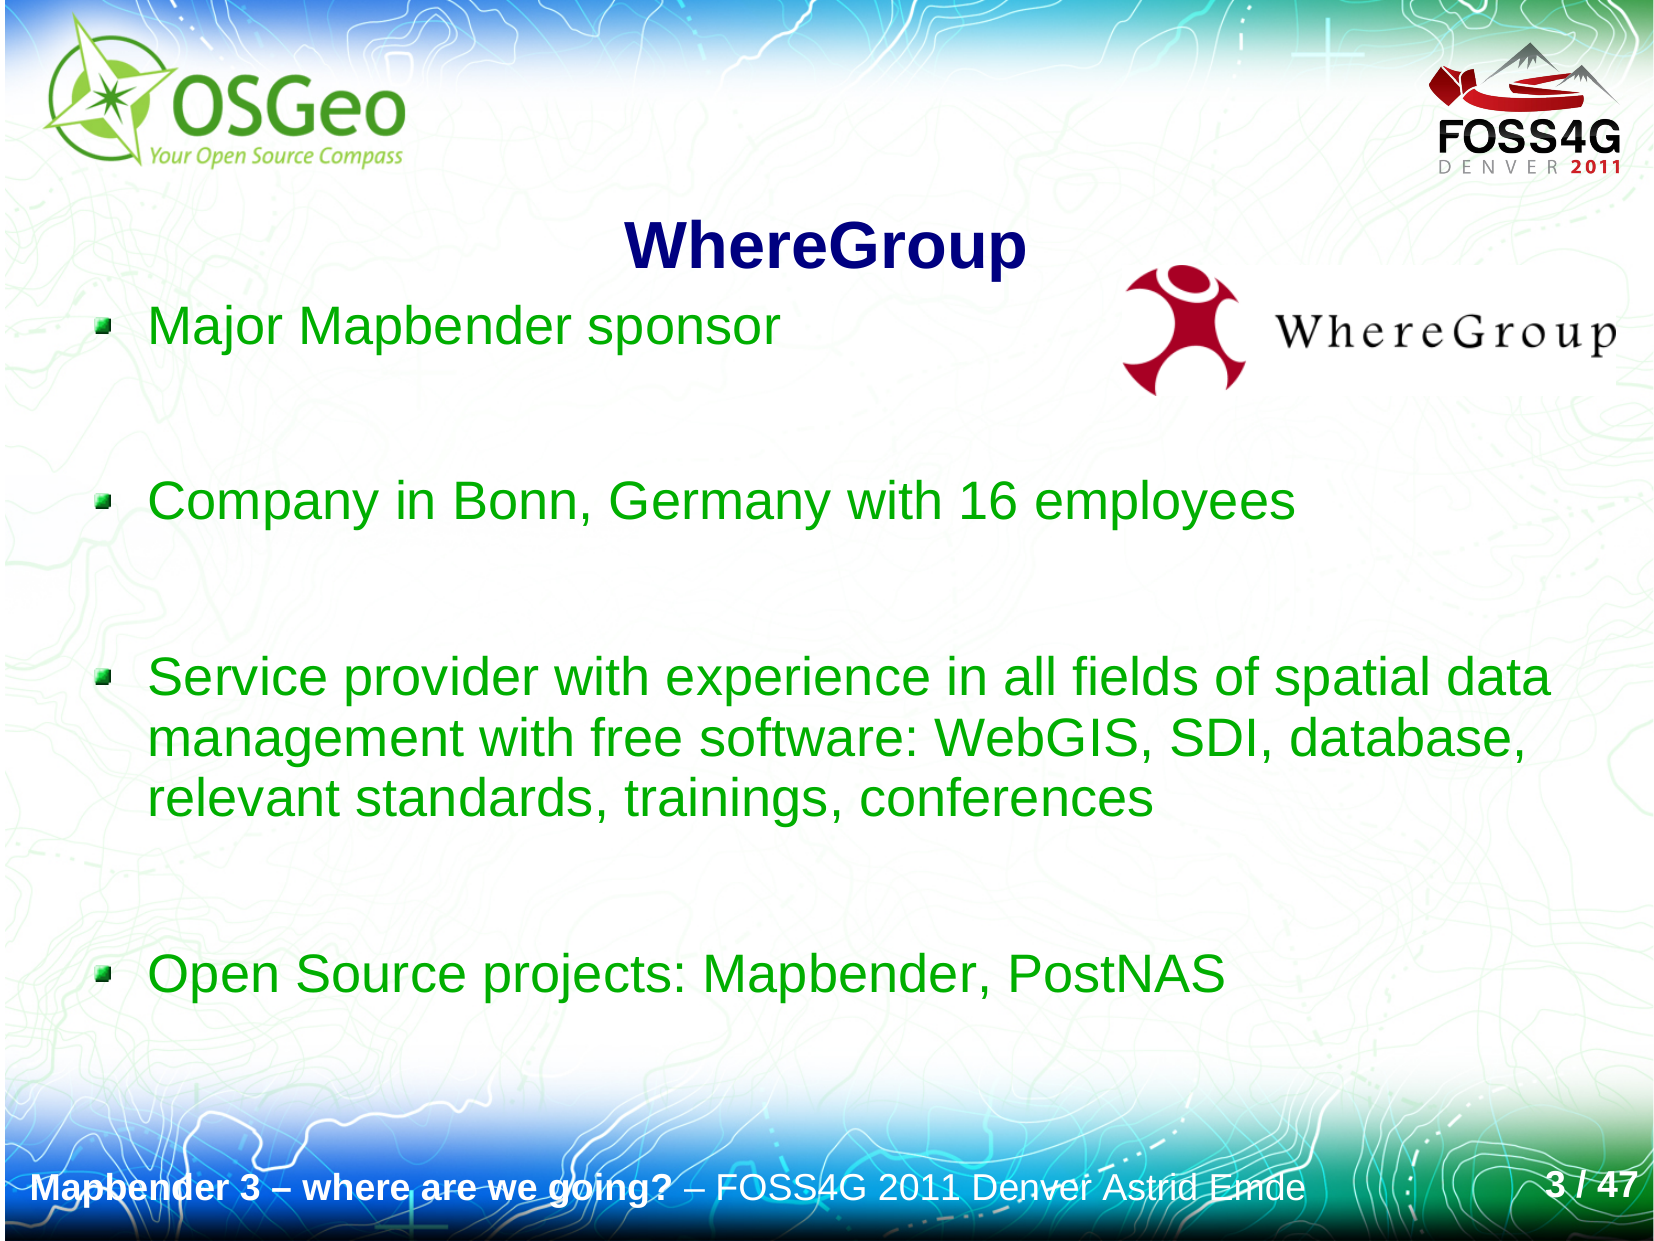

# WhereGroup
Major Mapbender sponsor
Company in Bonn, Germany with 16 employees
Service provider with experience in all fields of spatial data management with free software: WebGIS, SDI, database, relevant standards, trainings, conferences
Open Source projects: Mapbender, PostNAS